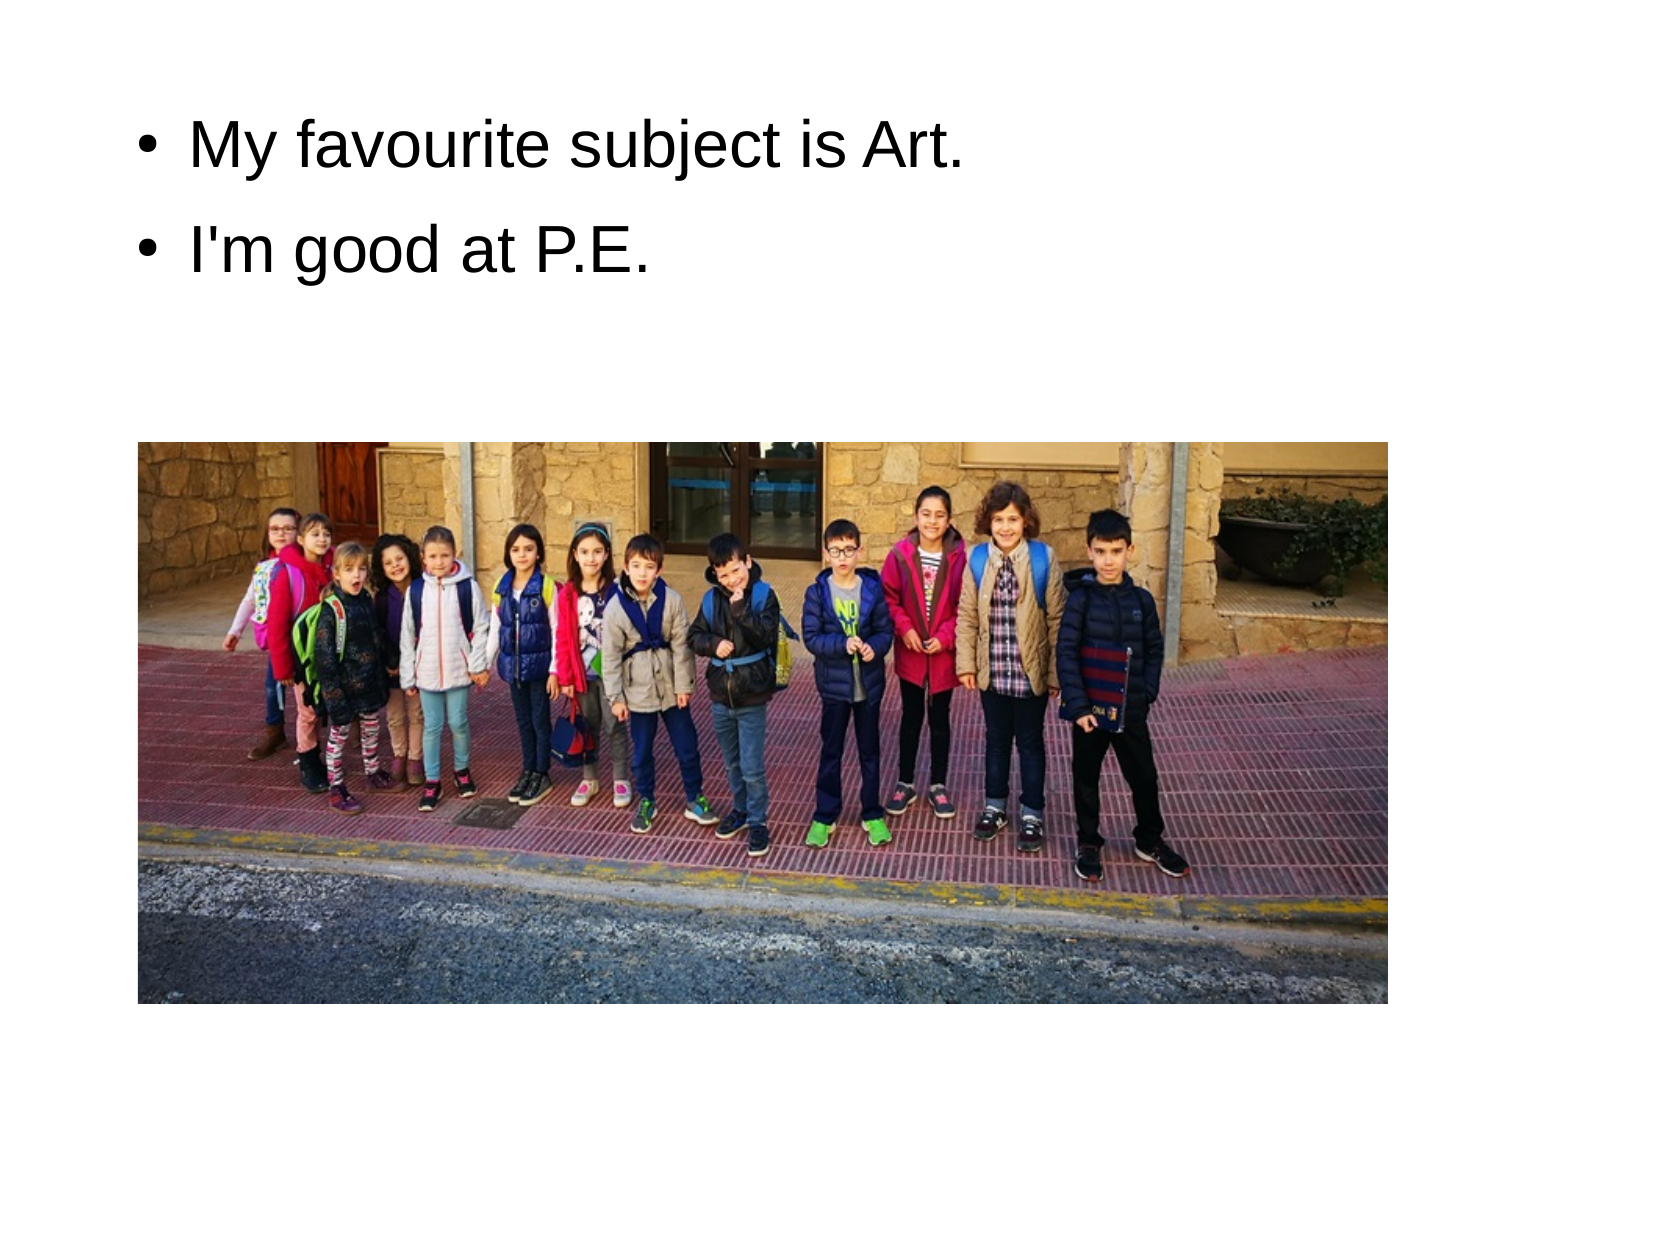

# My favourite subject is Art.
I'm good at P.E.